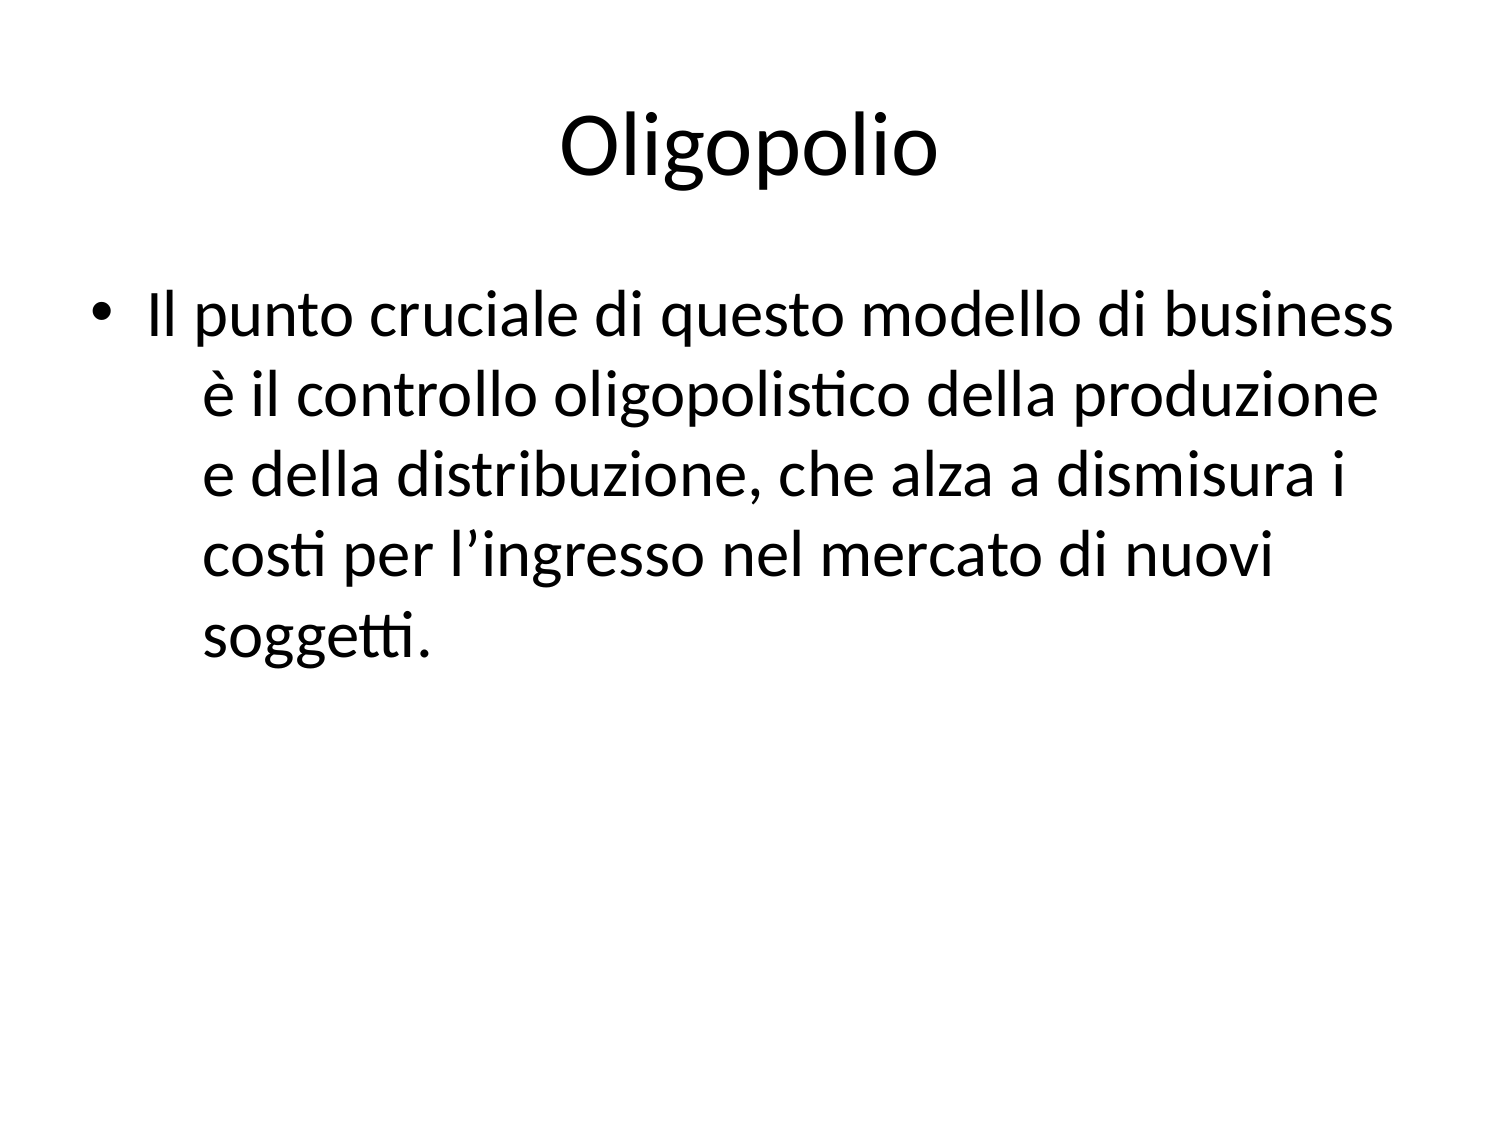

# Oligopolio
Il punto cruciale di questo modello di business è il controllo oligopolistico della produzione e della distribuzione, che alza a dismisura i costi per l’ingresso nel mercato di nuovi soggetti.